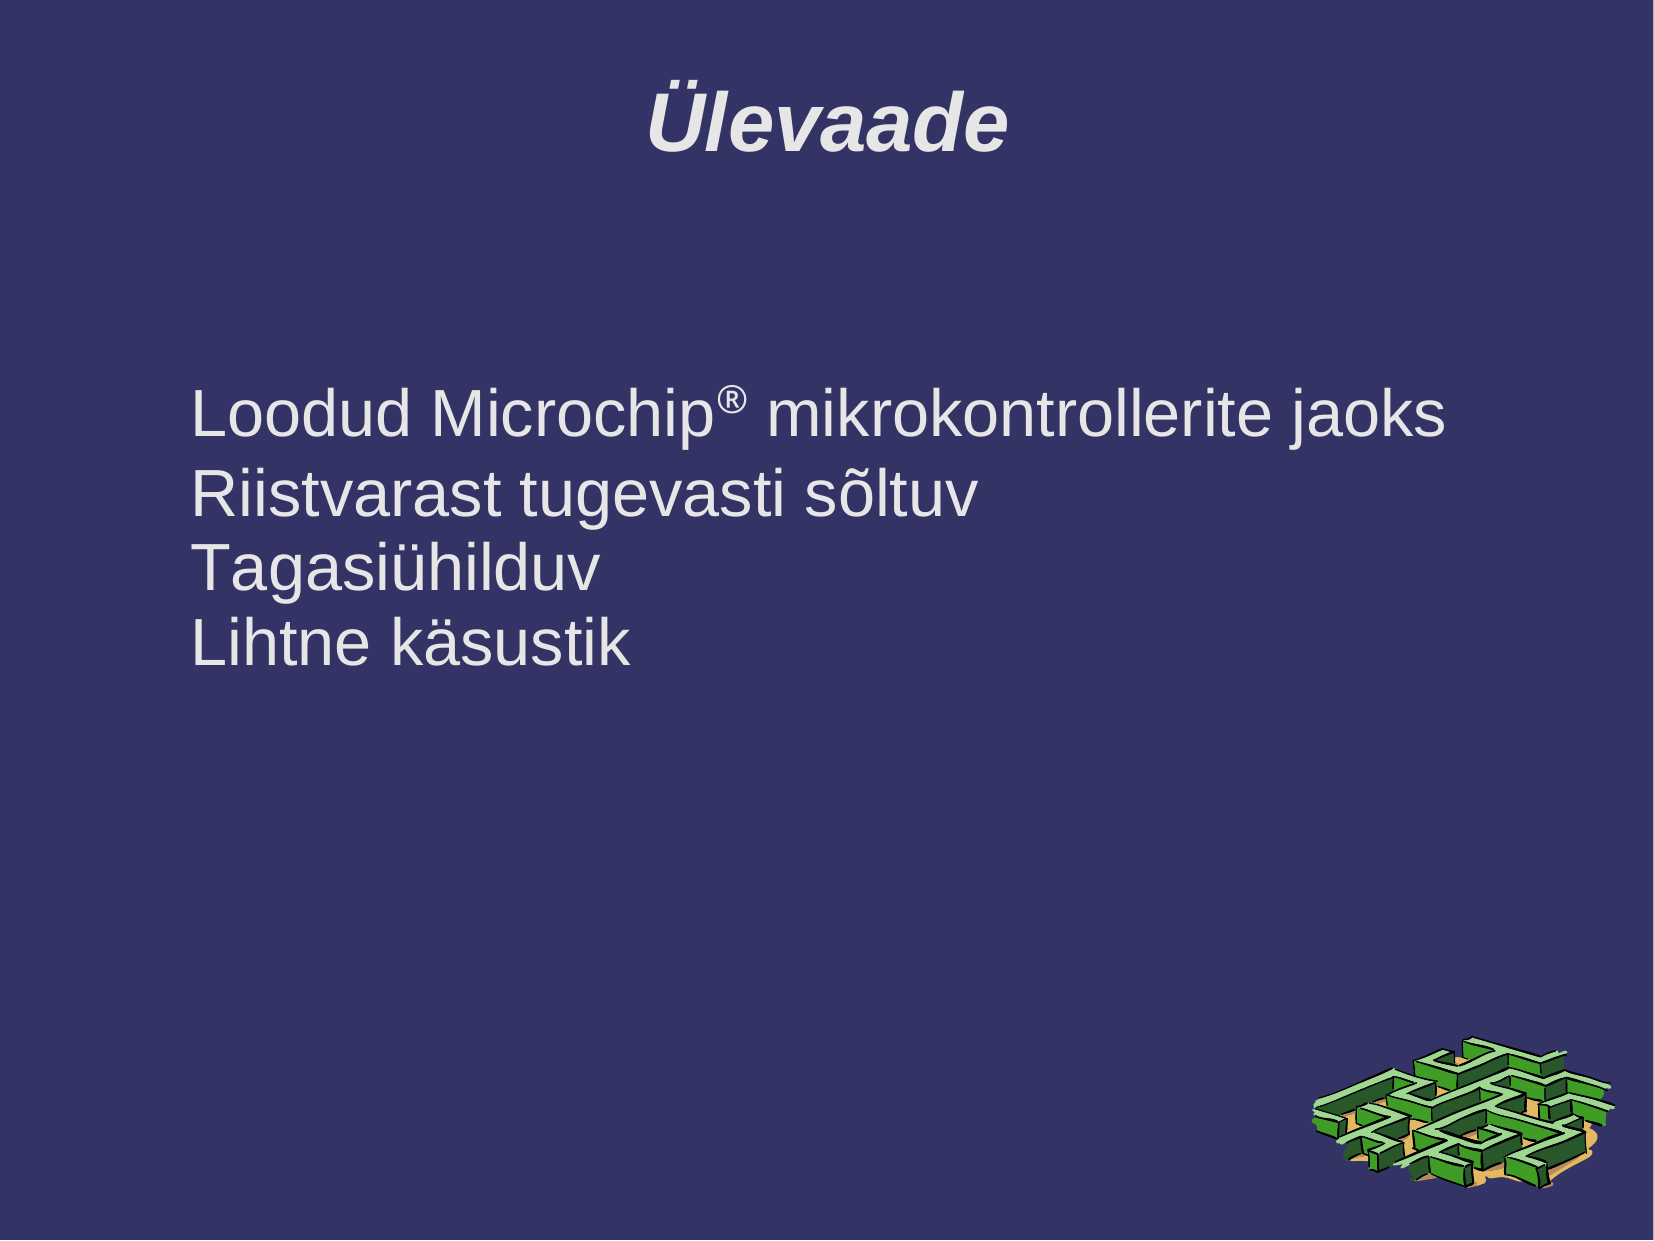

# Ülevaade
Loodud Microchip® mikrokontrollerite jaoks
Riistvarast tugevasti sõltuv
Tagasiühilduv
Lihtne käsustik